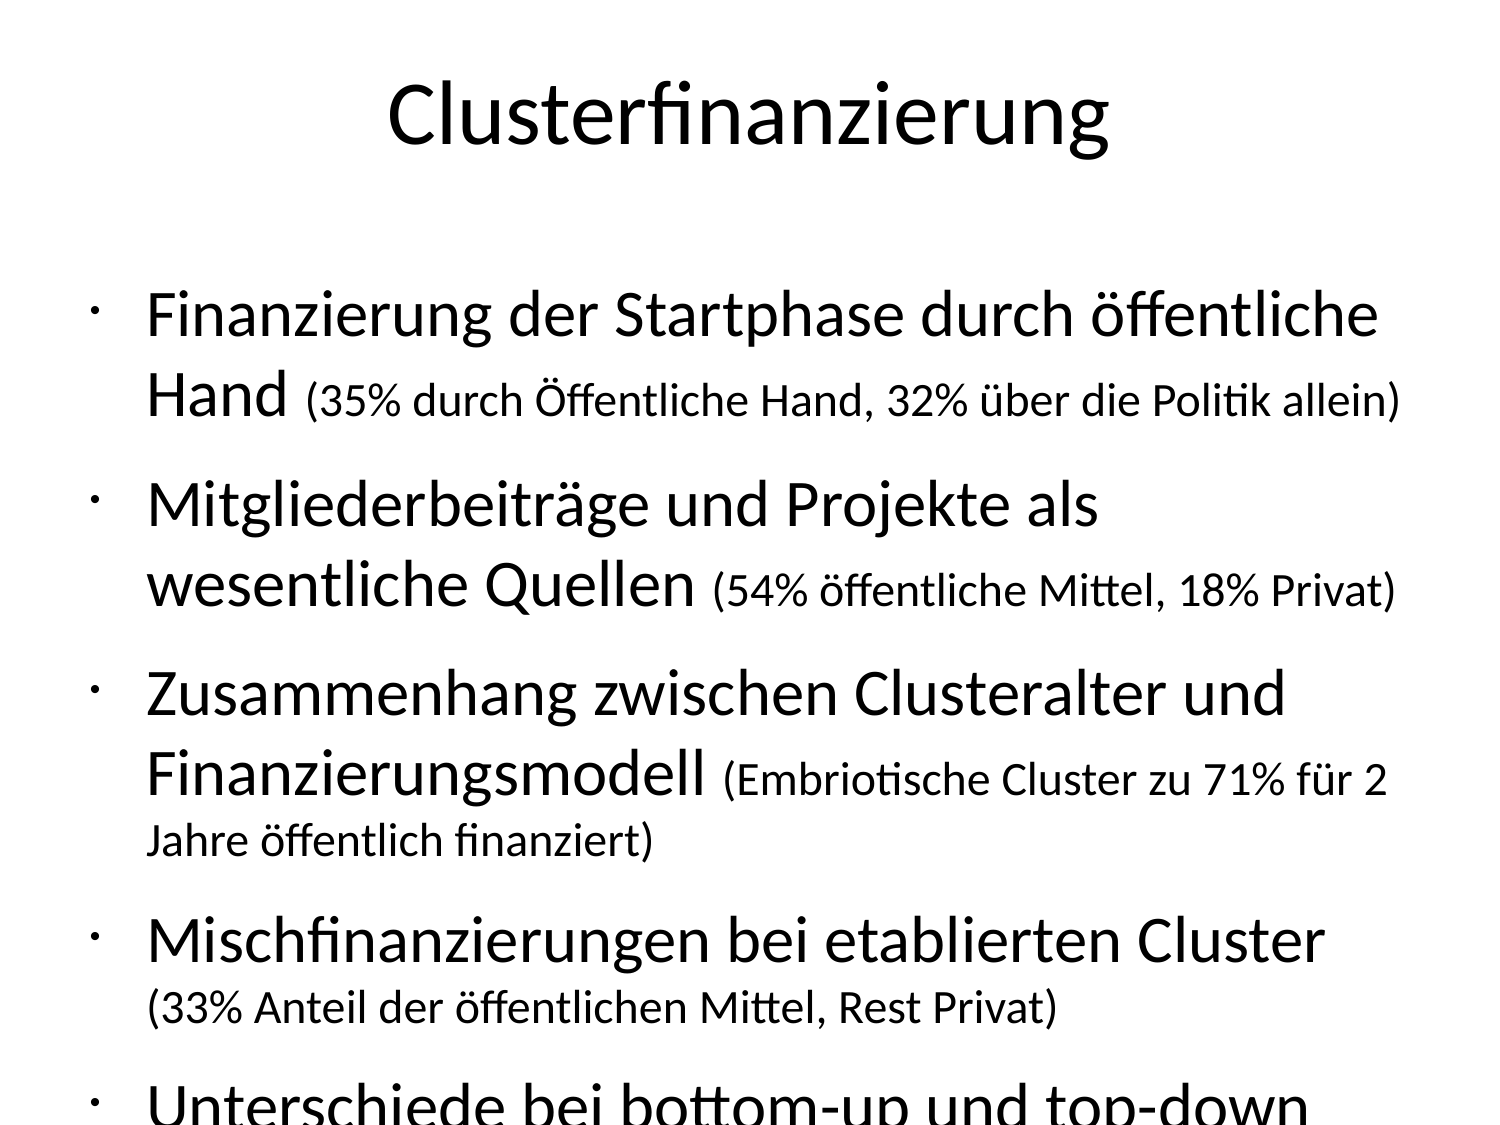

# Clusterfinanzierung
Finanzierung der Startphase durch öffentliche Hand (35% durch Öffentliche Hand, 32% über die Politik allein)
Mitgliederbeiträge und Projekte als wesentliche Quellen (54% öffentliche Mittel, 18% Privat)
Zusammenhang zwischen Clusteralter und Finanzierungsmodell (Embriotische Cluster zu 71% für 2 Jahre öffentlich finanziert)
Mischfinanzierungen bei etablierten Cluster (33% Anteil der öffentlichen Mittel, Rest Privat)
Unterschiede bei bottom-up und top-down Finanzierungen (Forschungsinstitutionen bei top-down mit 91% öffentlichen Mitteln. Bei bottom-up geht es um die Initiierung von Wachstum über private Mittel)
Zunehmende Bedeutung des Crowdfunding (Verdoppelung des Umfangs von 2014 auf 2015. Zunehmende Bedeutung für start-ups)
Bessere Wettbewerbskraft, wenn der Cluster im Wettbewerb steht